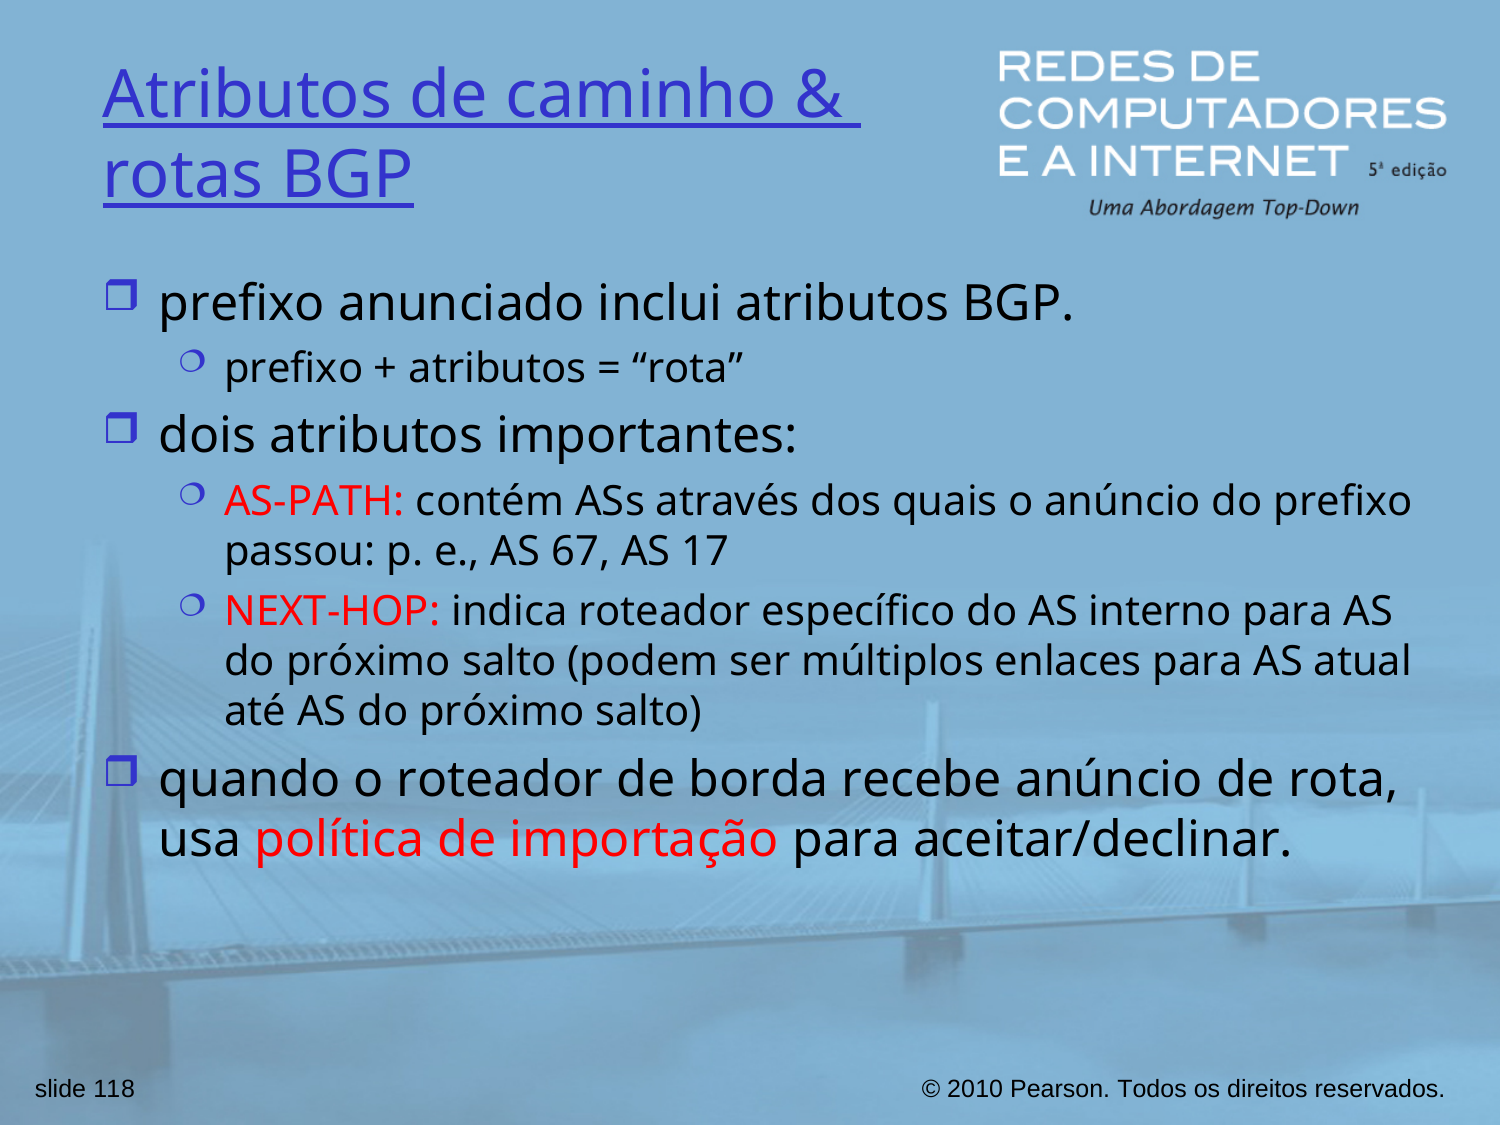

# Atributos de caminho & rotas BGP
prefixo anunciado inclui atributos BGP.
prefixo + atributos = “rota”
dois atributos importantes:
AS-PATH: contém ASs através dos quais o anúncio do prefixo passou: p. e., AS 67, AS 17
NEXT-HOP: indica roteador específico do AS interno para AS do próximo salto (podem ser múltiplos enlaces para AS atual até AS do próximo salto)
quando o roteador de borda recebe anúncio de rota, usa política de importação para aceitar/declinar.